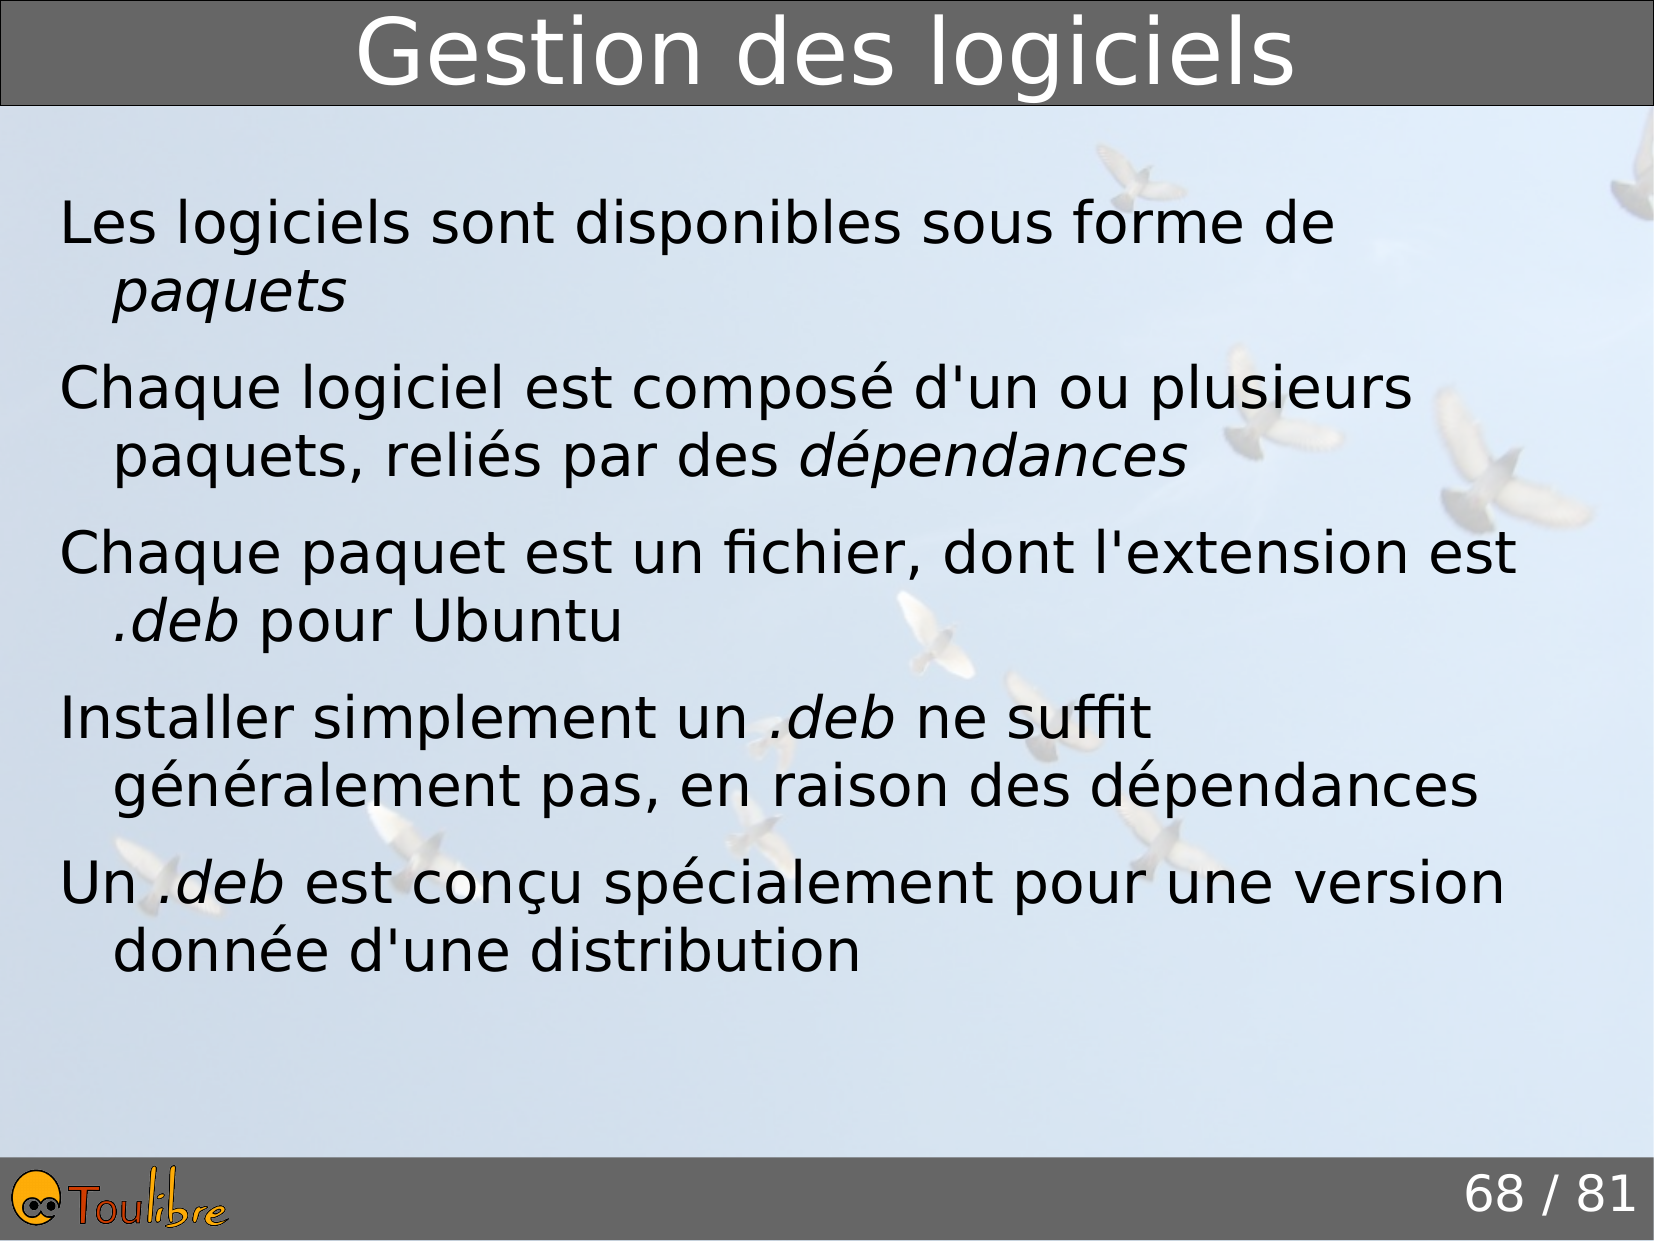

# Gestion des logiciels
Les logiciels sont disponibles sous forme de paquets
Chaque logiciel est composé d'un ou plusieurs paquets, reliés par des dépendances
Chaque paquet est un fichier, dont l'extension est .deb pour Ubuntu
Installer simplement un .deb ne suffit généralement pas, en raison des dépendances
Un .deb est conçu spécialement pour une version donnée d'une distribution